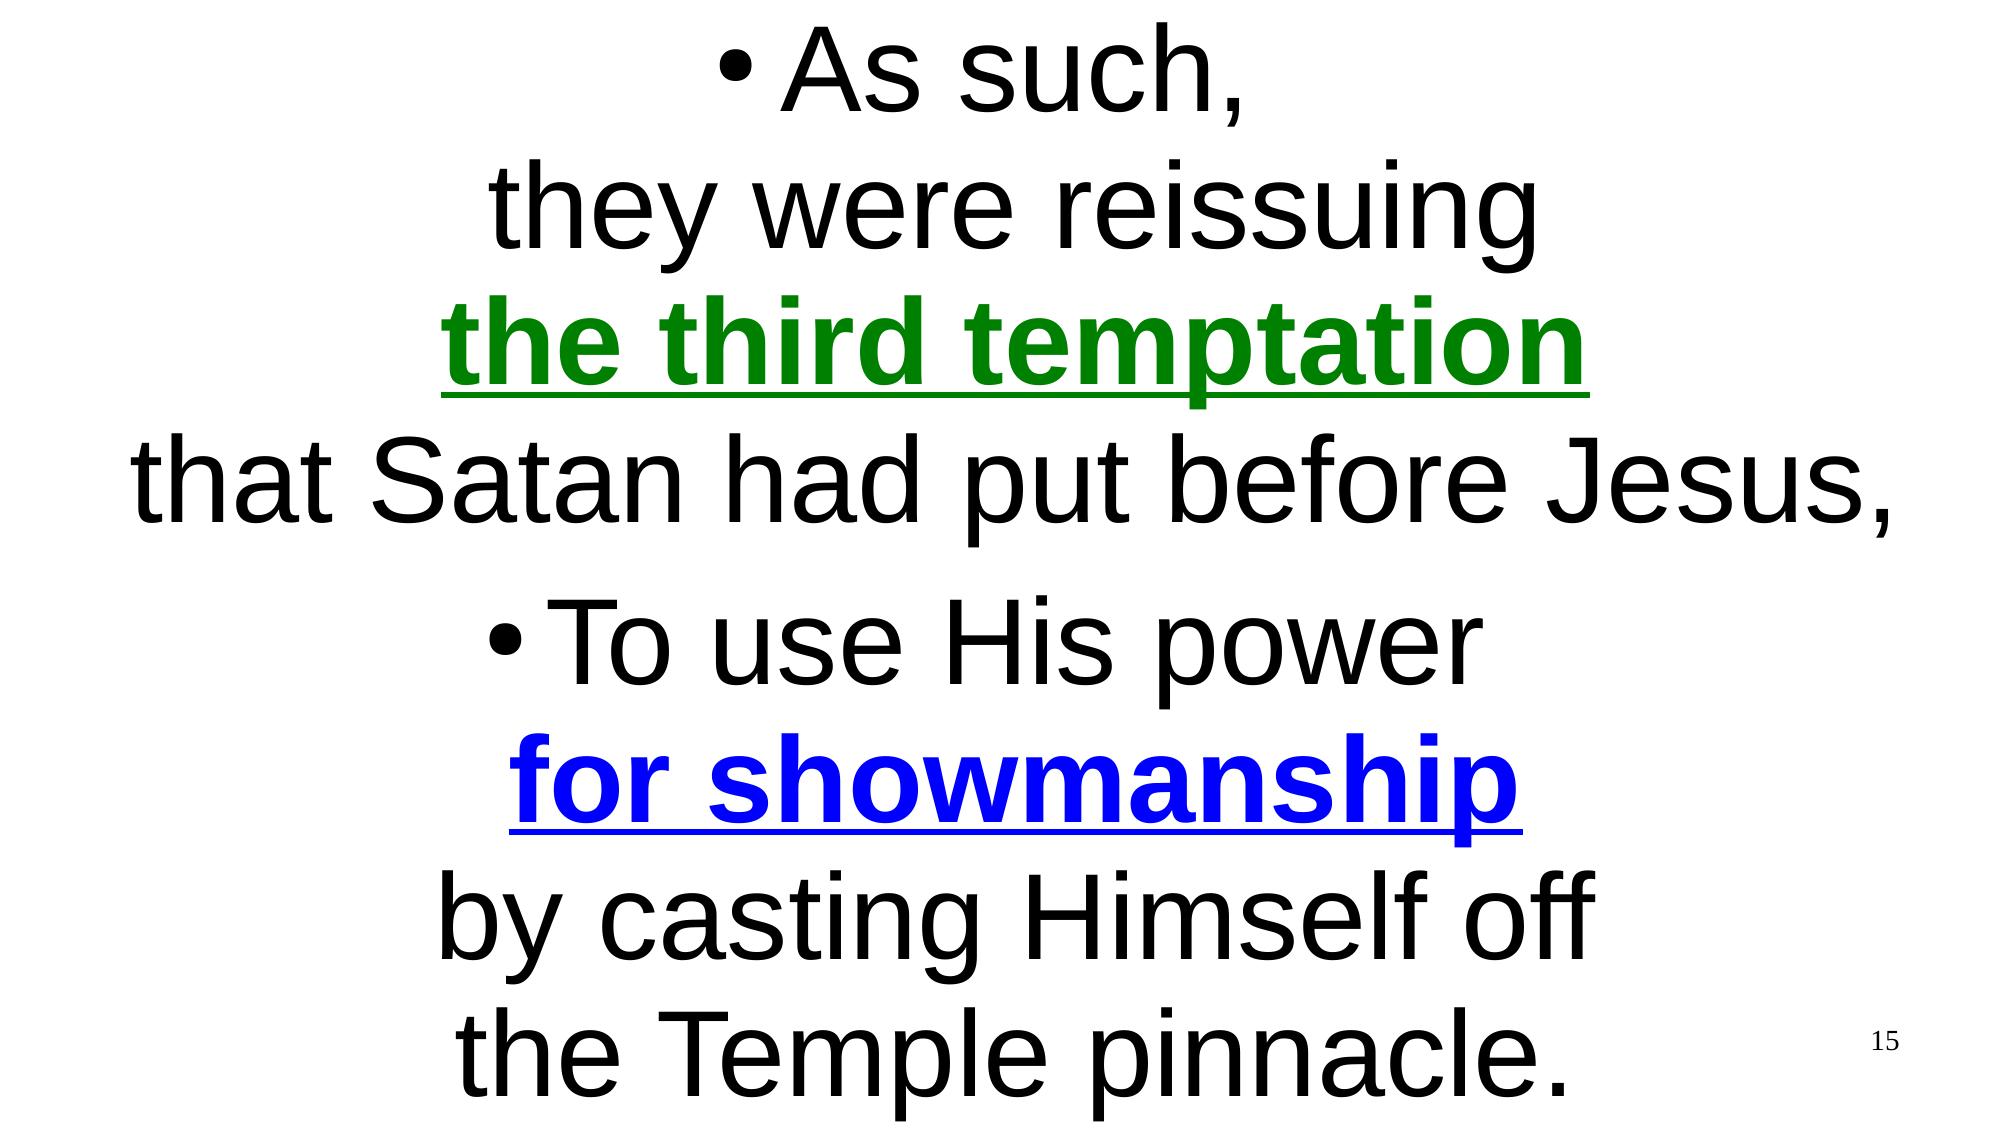

# As such, they were reissuing the third temptation that Satan had put before Jesus,
To use His power
for showmanship
by casting Himself off
the Temple pinnacle.
15